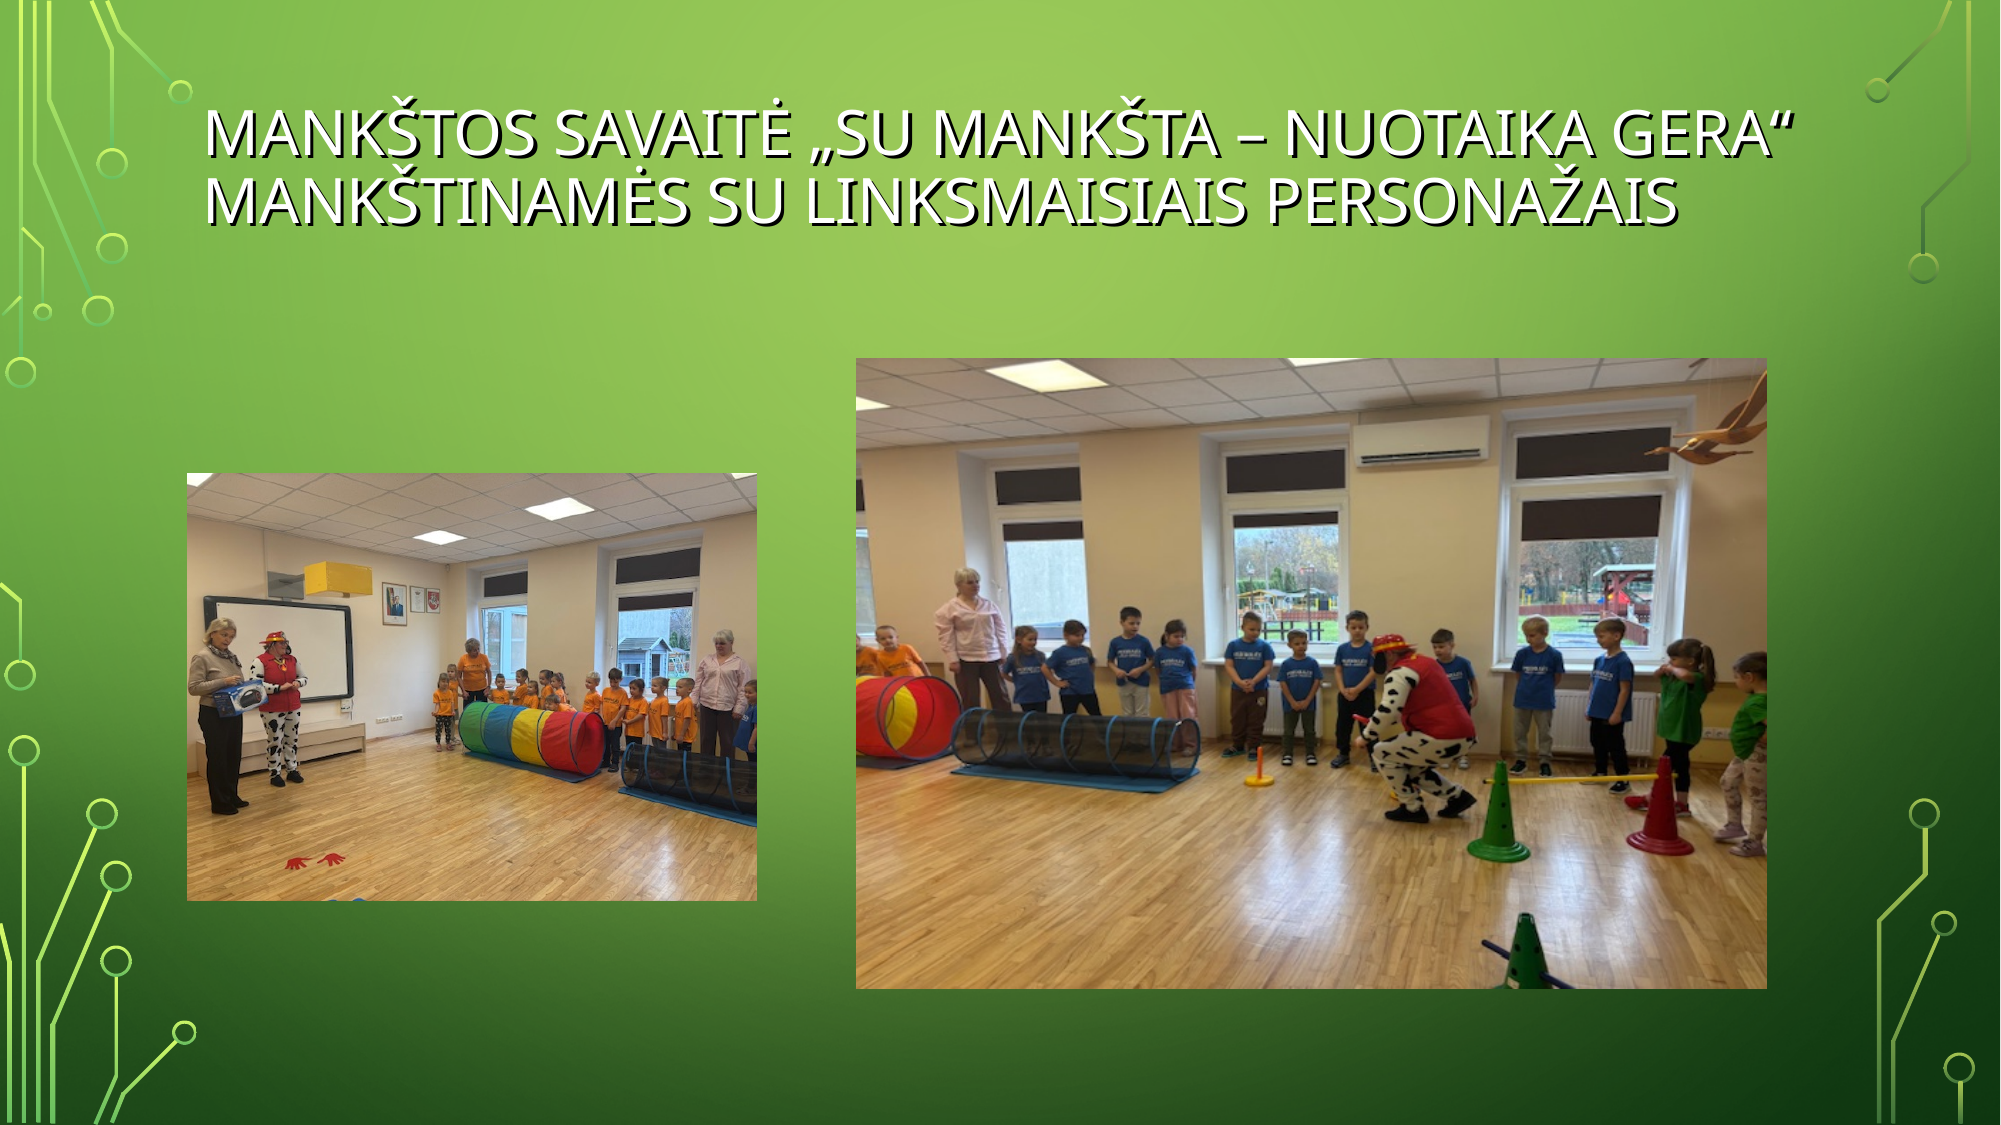

# MANKŠTOS SAVAITĖ „SU MANKŠTA – NUOTAIKA GERA“ Mankštinamės su linksmaisiais personažais